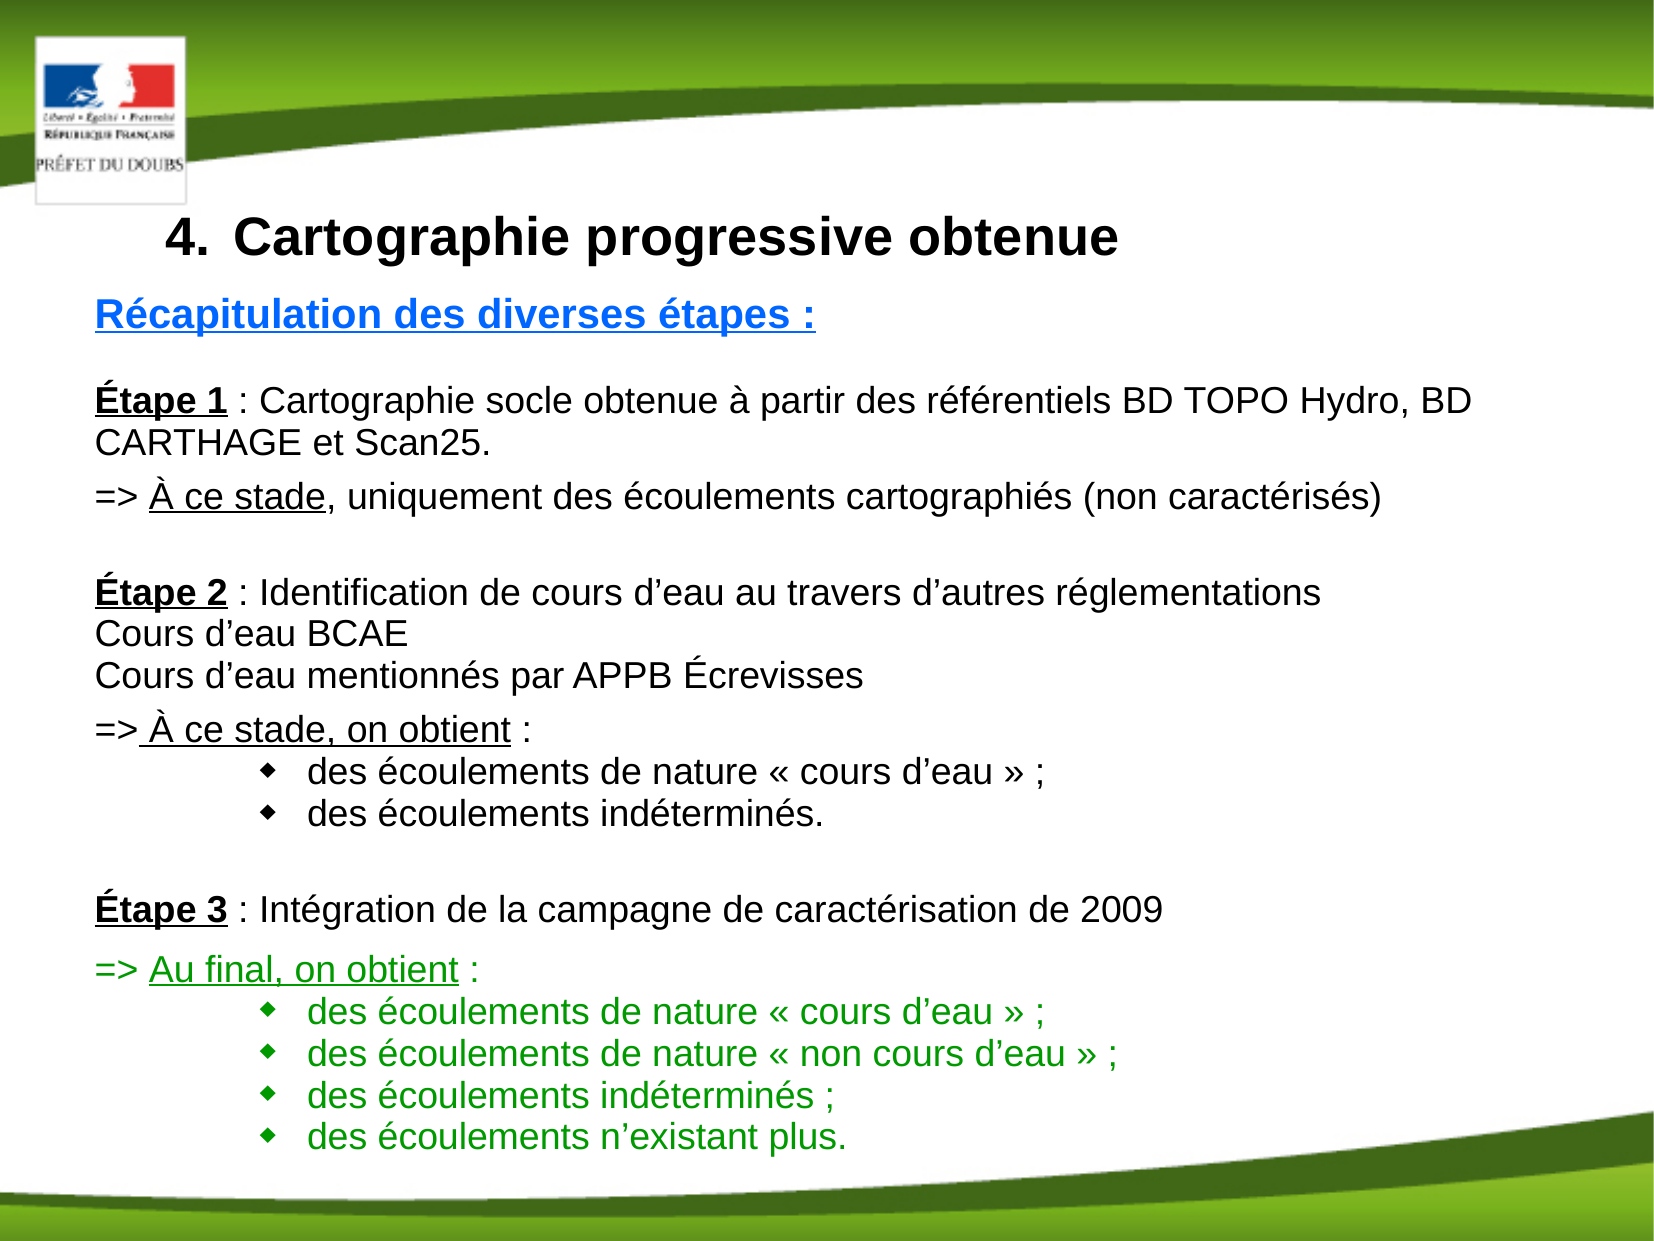

#
 Cartographie progressive obtenue
Récapitulation des diverses étapes :
Étape 1 : Cartographie socle obtenue à partir des référentiels BD TOPO Hydro, BD CARTHAGE et Scan25.
=> À ce stade, uniquement des écoulements cartographiés (non caractérisés)
Étape 2 : Identification de cours d’eau au travers d’autres réglementations
Cours d’eau BCAE
Cours d’eau mentionnés par APPB Écrevisses
=> À ce stade, on obtient :
des écoulements de nature « cours d’eau » ;
des écoulements indéterminés.
Étape 3 : Intégration de la campagne de caractérisation de 2009
=> Au final, on obtient :
des écoulements de nature « cours d’eau » ;
des écoulements de nature « non cours d’eau » ;
des écoulements indéterminés ;
des écoulements n’existant plus.